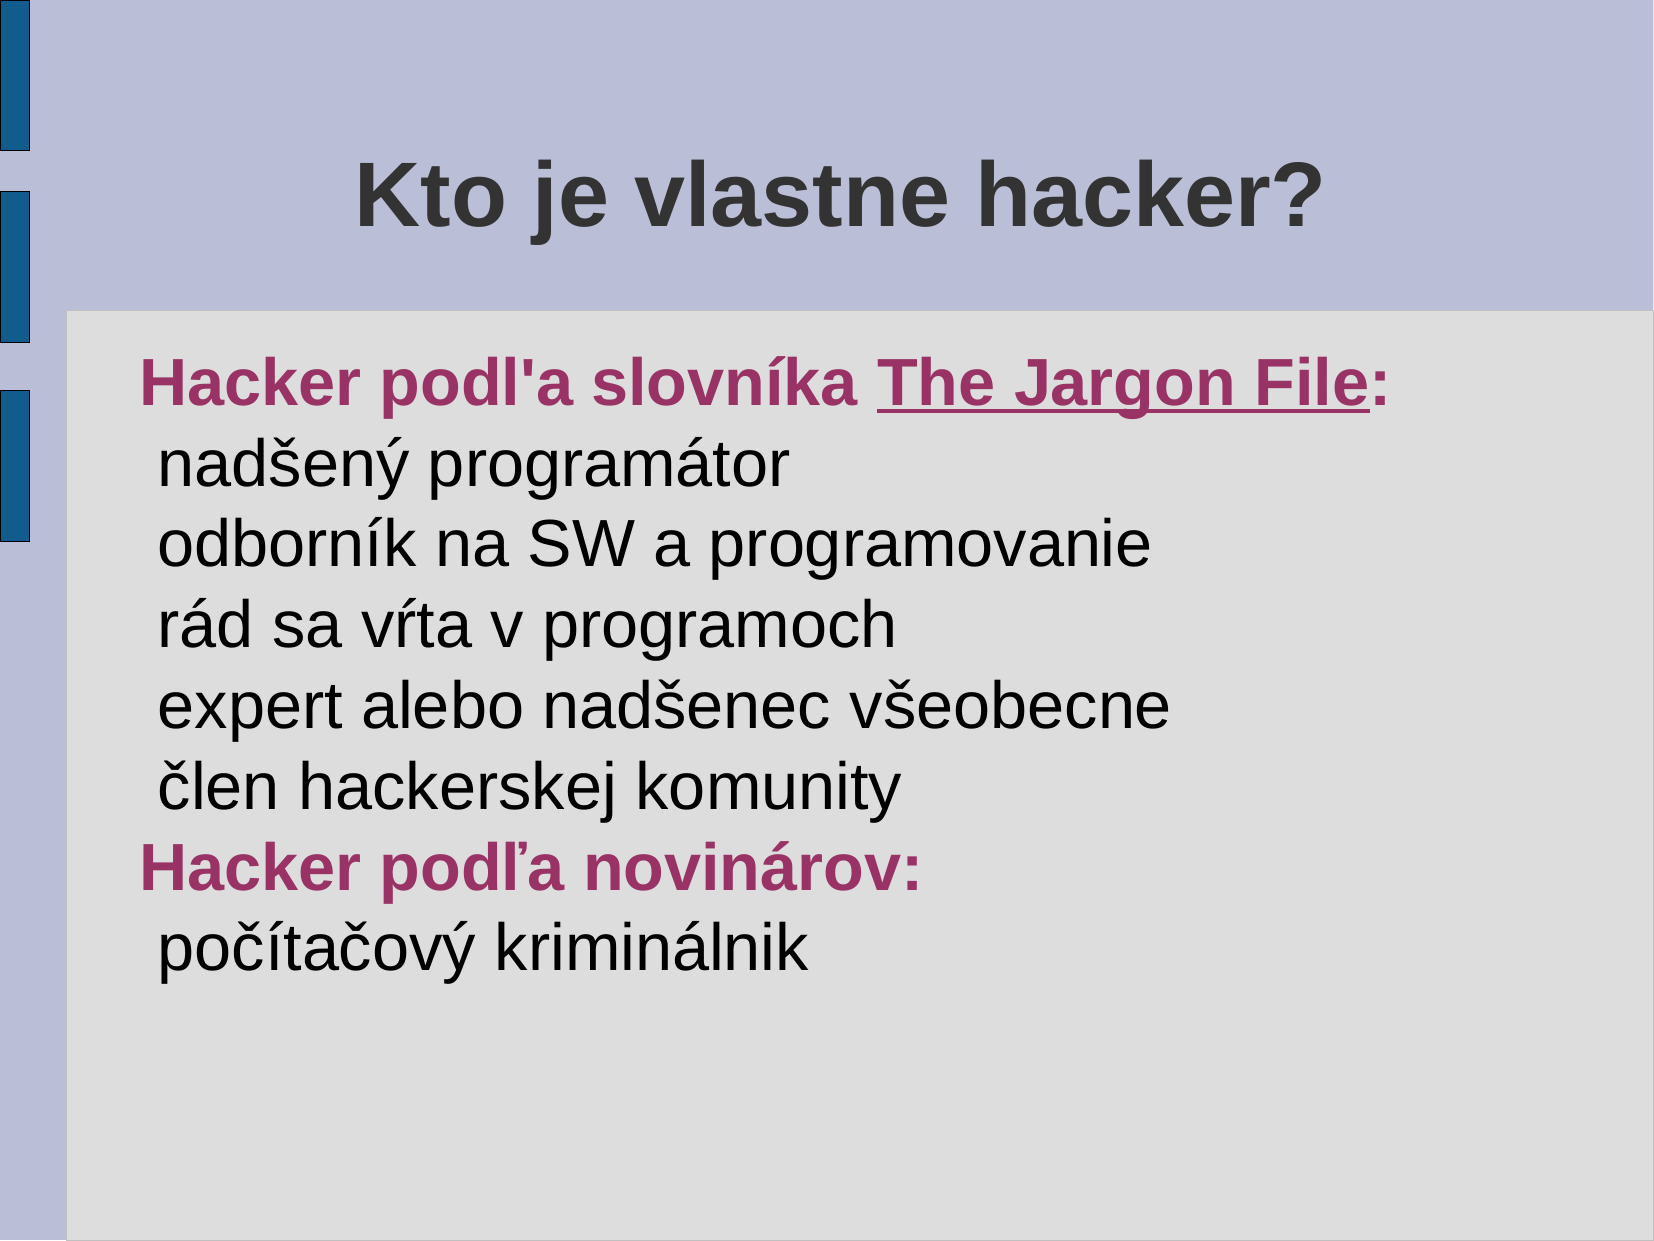

# Kto je vlastne hacker?
Hacker podl'a slovníka The Jargon File:
 nadšený programátor
 odborník na SW a programovanie
 rád sa vŕta v programoch
 expert alebo nadšenec všeobecne
 člen hackerskej komunity
Hacker podľa novinárov:
 počítačový kriminálnik